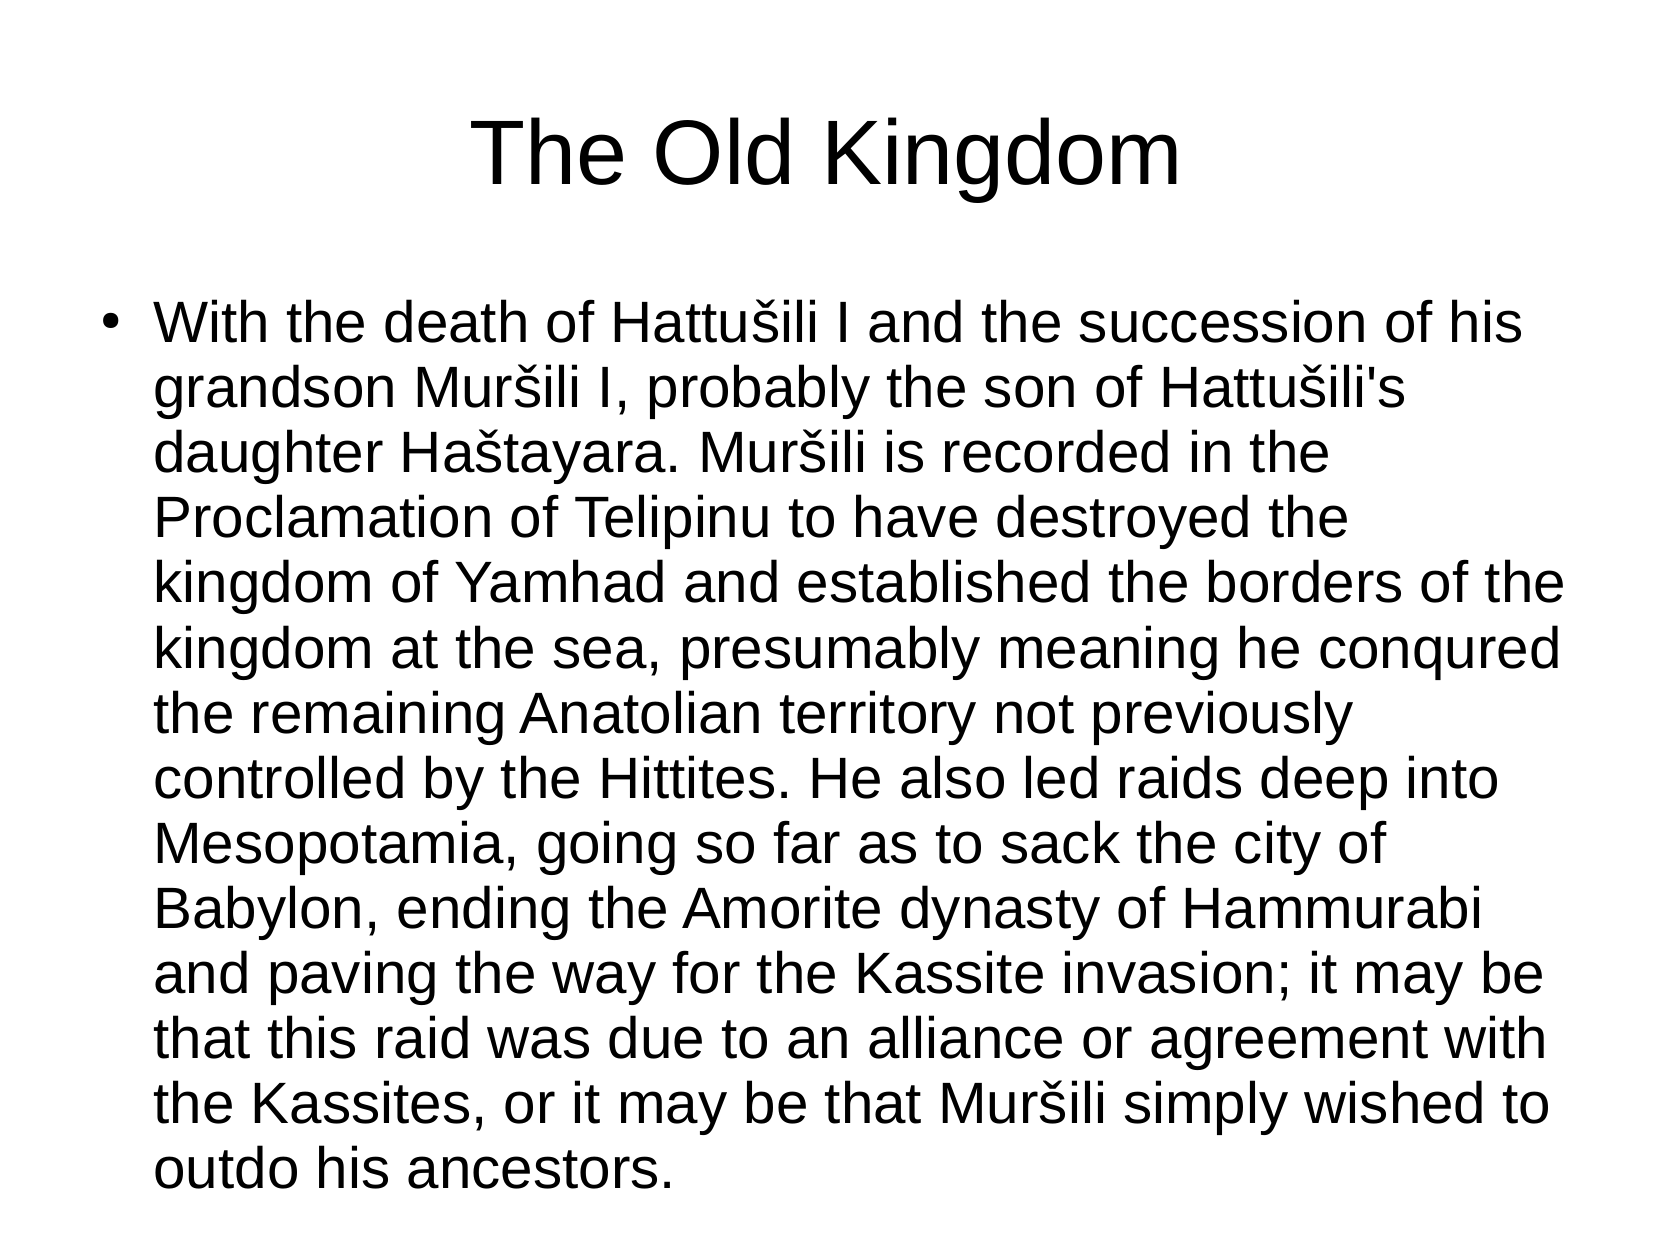

# The Old Kingdom
With the death of Hattušili I and the succession of his grandson Muršili I, probably the son of Hattušili's daughter Haštayara. Muršili is recorded in the Proclamation of Telipinu to have destroyed the kingdom of Yamhad and established the borders of the kingdom at the sea, presumably meaning he conqured the remaining Anatolian territory not previously controlled by the Hittites. He also led raids deep into Mesopotamia, going so far as to sack the city of Babylon, ending the Amorite dynasty of Hammurabi and paving the way for the Kassite invasion; it may be that this raid was due to an alliance or agreement with the Kassites, or it may be that Muršili simply wished to outdo his ancestors.